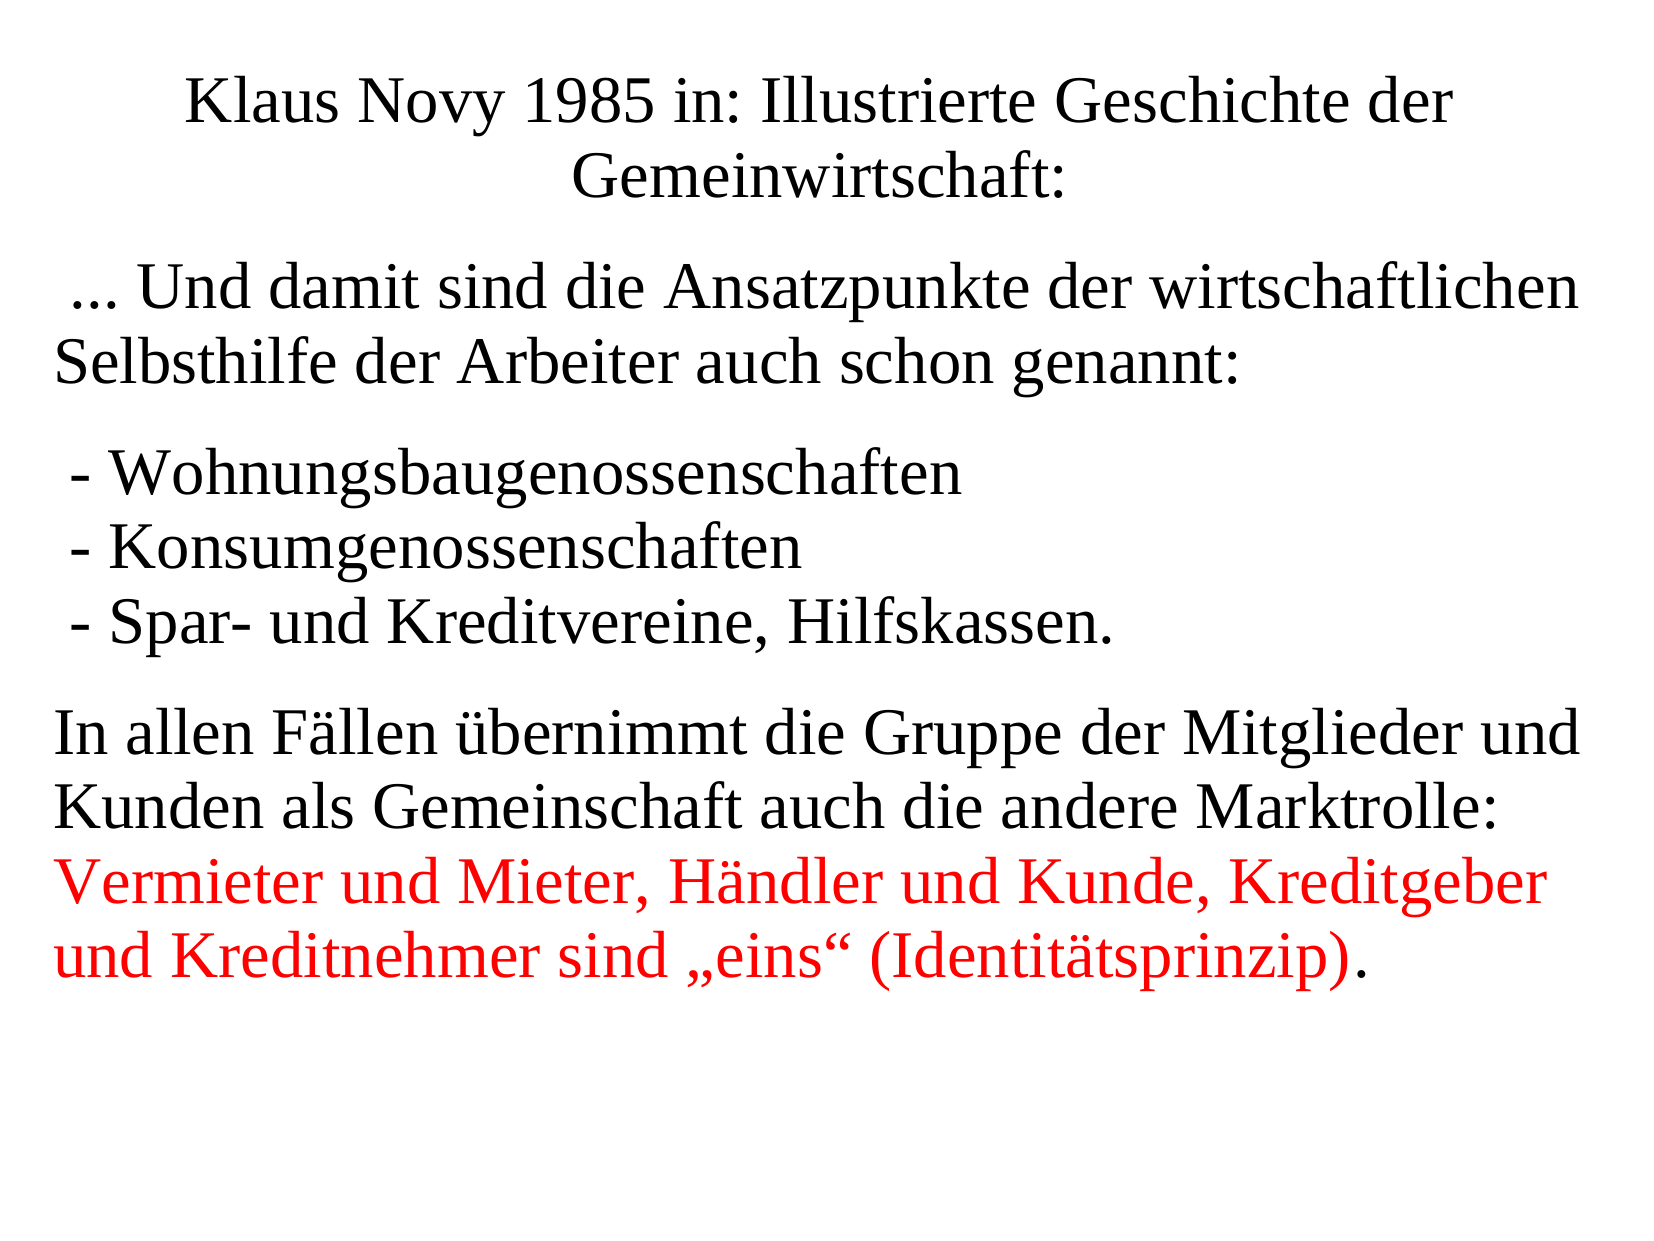

Klaus Novy 1985 in: Illustrierte Geschichte der Gemeinwirtschaft:
 ... Und damit sind die Ansatzpunkte der wirtschaftlichen Selbsthilfe der Arbeiter auch schon genannt:
 - Wohnungsbaugenossenschaften
 - Konsumgenossenschaften
 - Spar- und Kreditvereine, Hilfskassen.
In allen Fällen übernimmt die Gruppe der Mitglieder und Kunden als Gemeinschaft auch die andere Marktrolle: Vermieter und Mieter, Händler und Kunde, Kreditgeber und Kreditnehmer sind „eins“ (Identitätsprinzip).